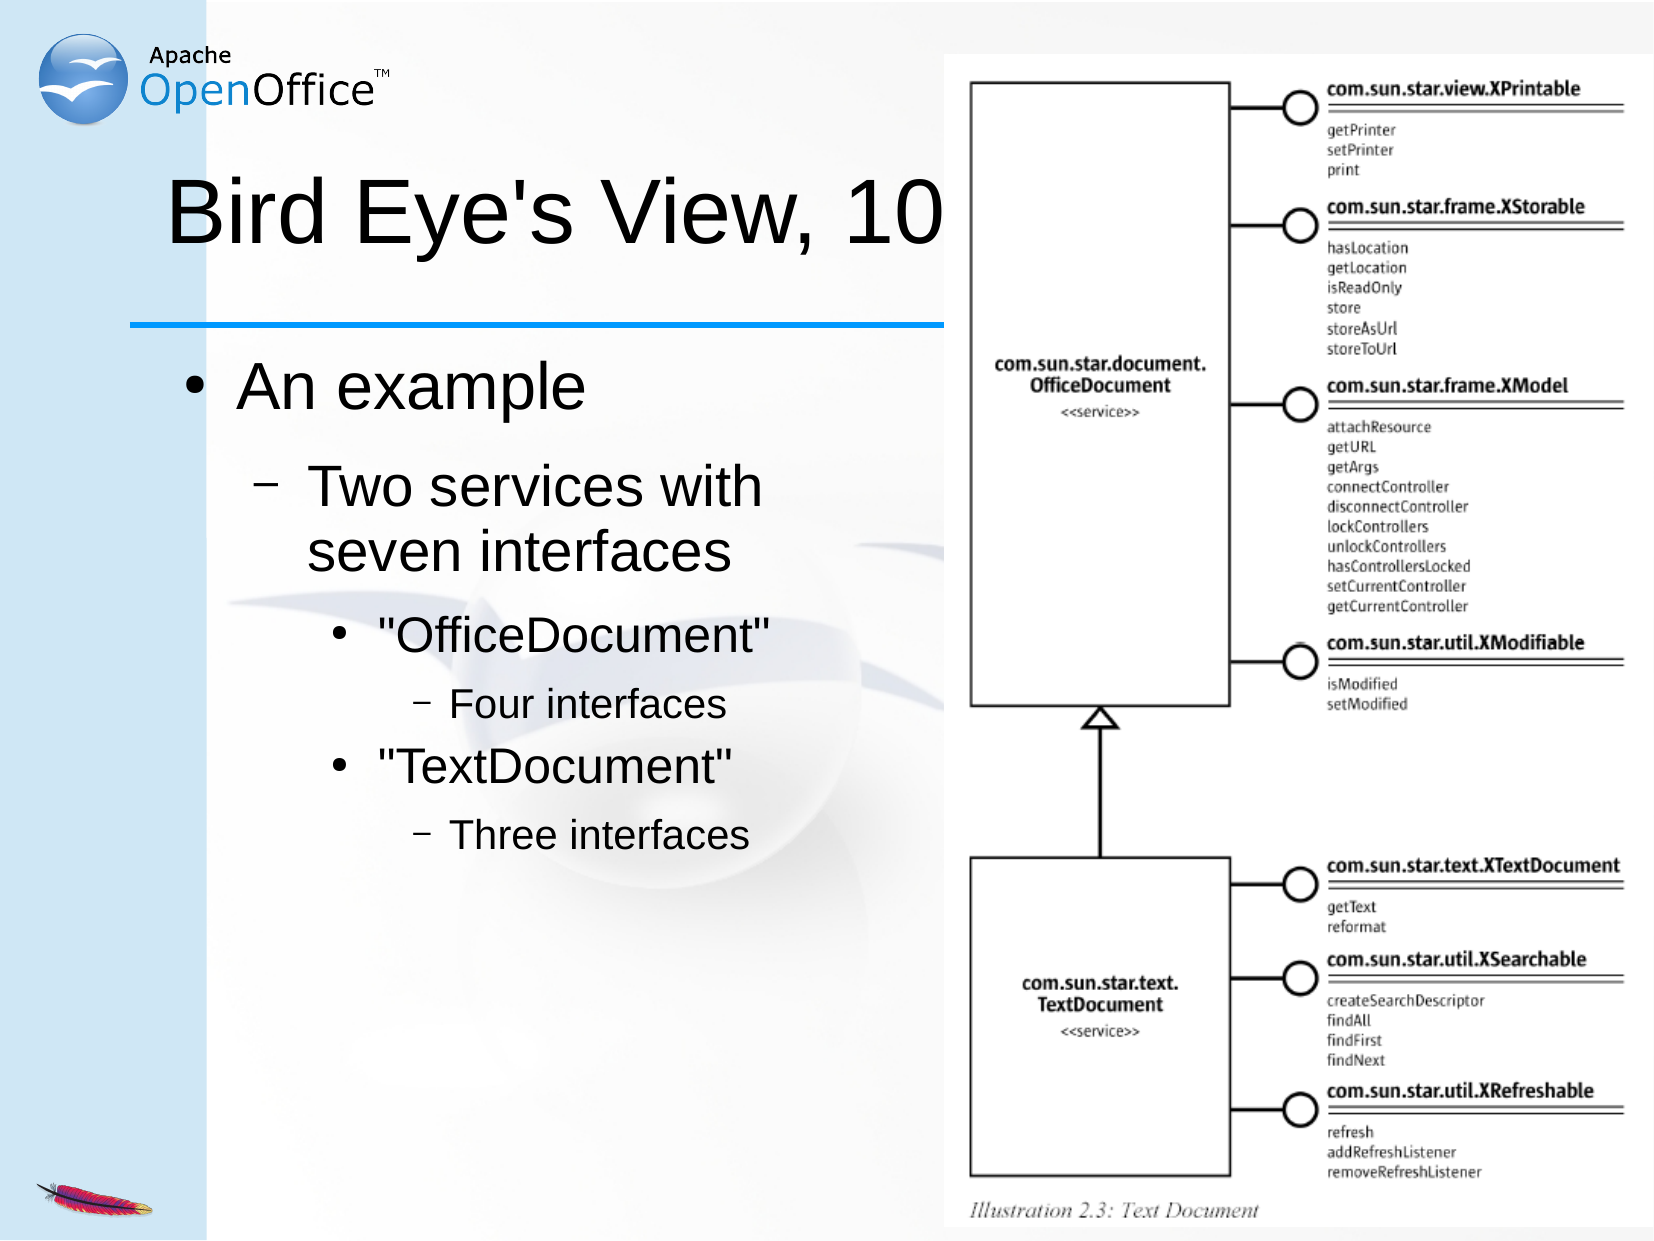

Bird Eye's View, 10
# An example
Two services with seven interfaces
"OfficeDocument"
Four interfaces
"TextDocument"
Three interfaces
14